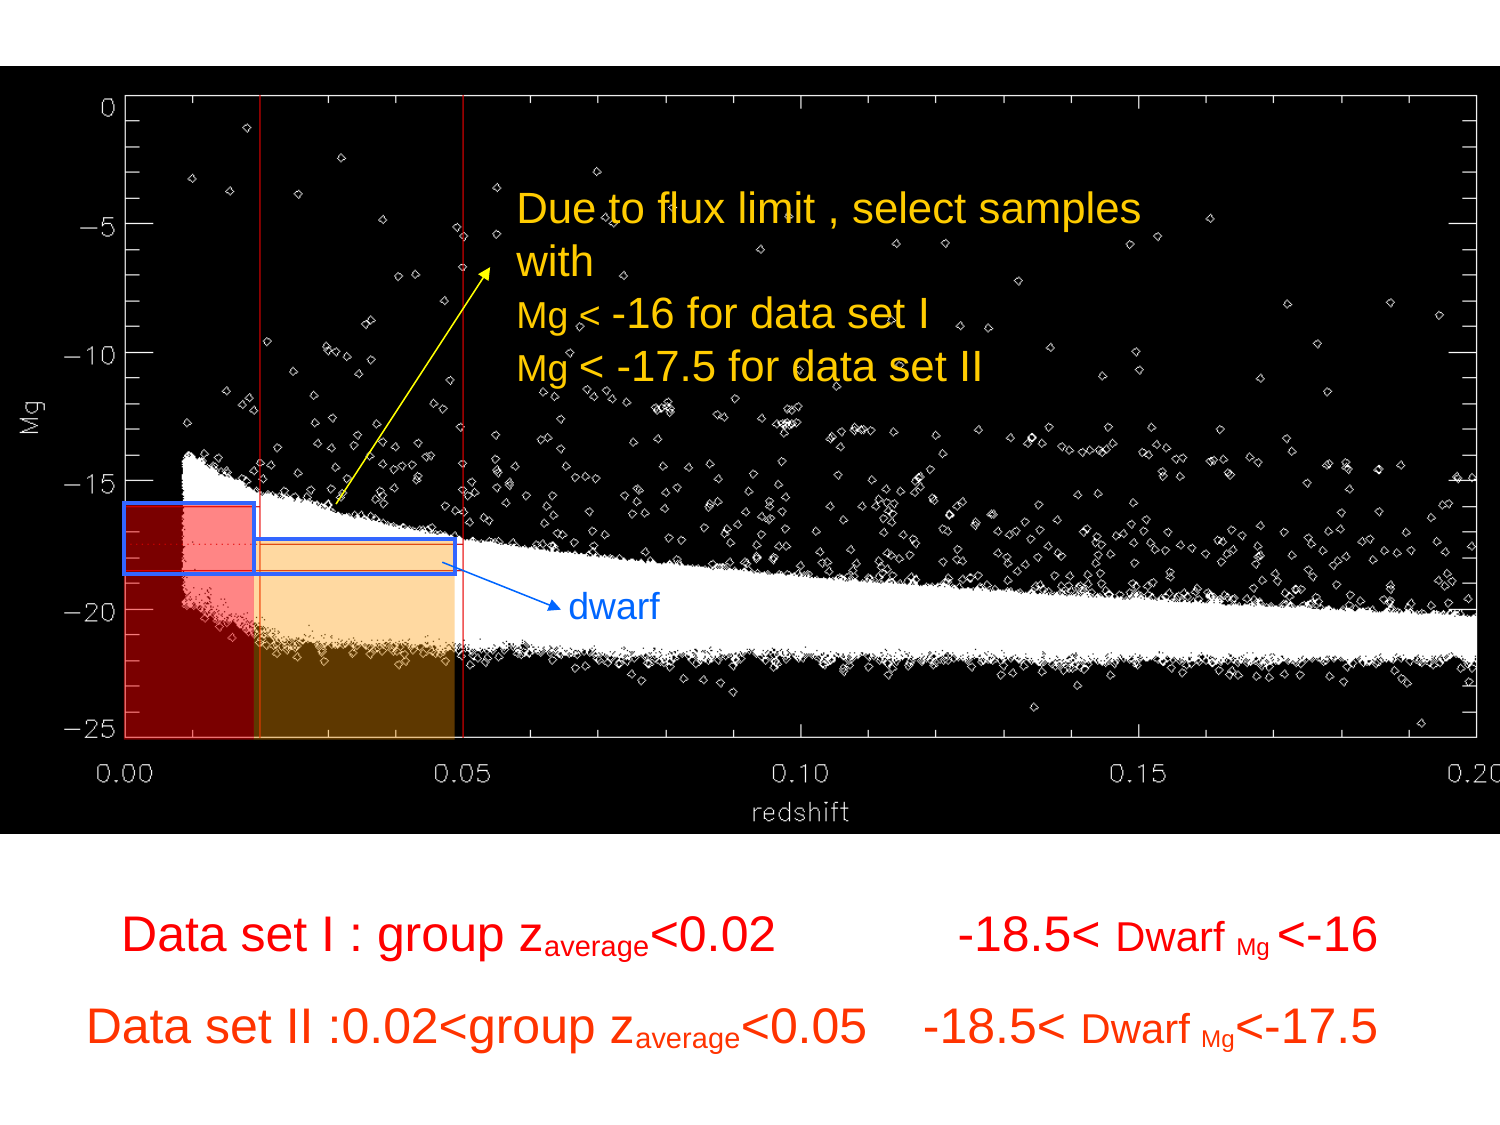

Due to flux limit , select samples with
Mg < -16 for data set I
Mg < -17.5 for data set II
dwarf
Data set I : group zaverage<0.02 -18.5< Dwarf Mg <-16
Data set II :0.02<group zaverage<0.05 -18.5< Dwarf Mg<-17.5